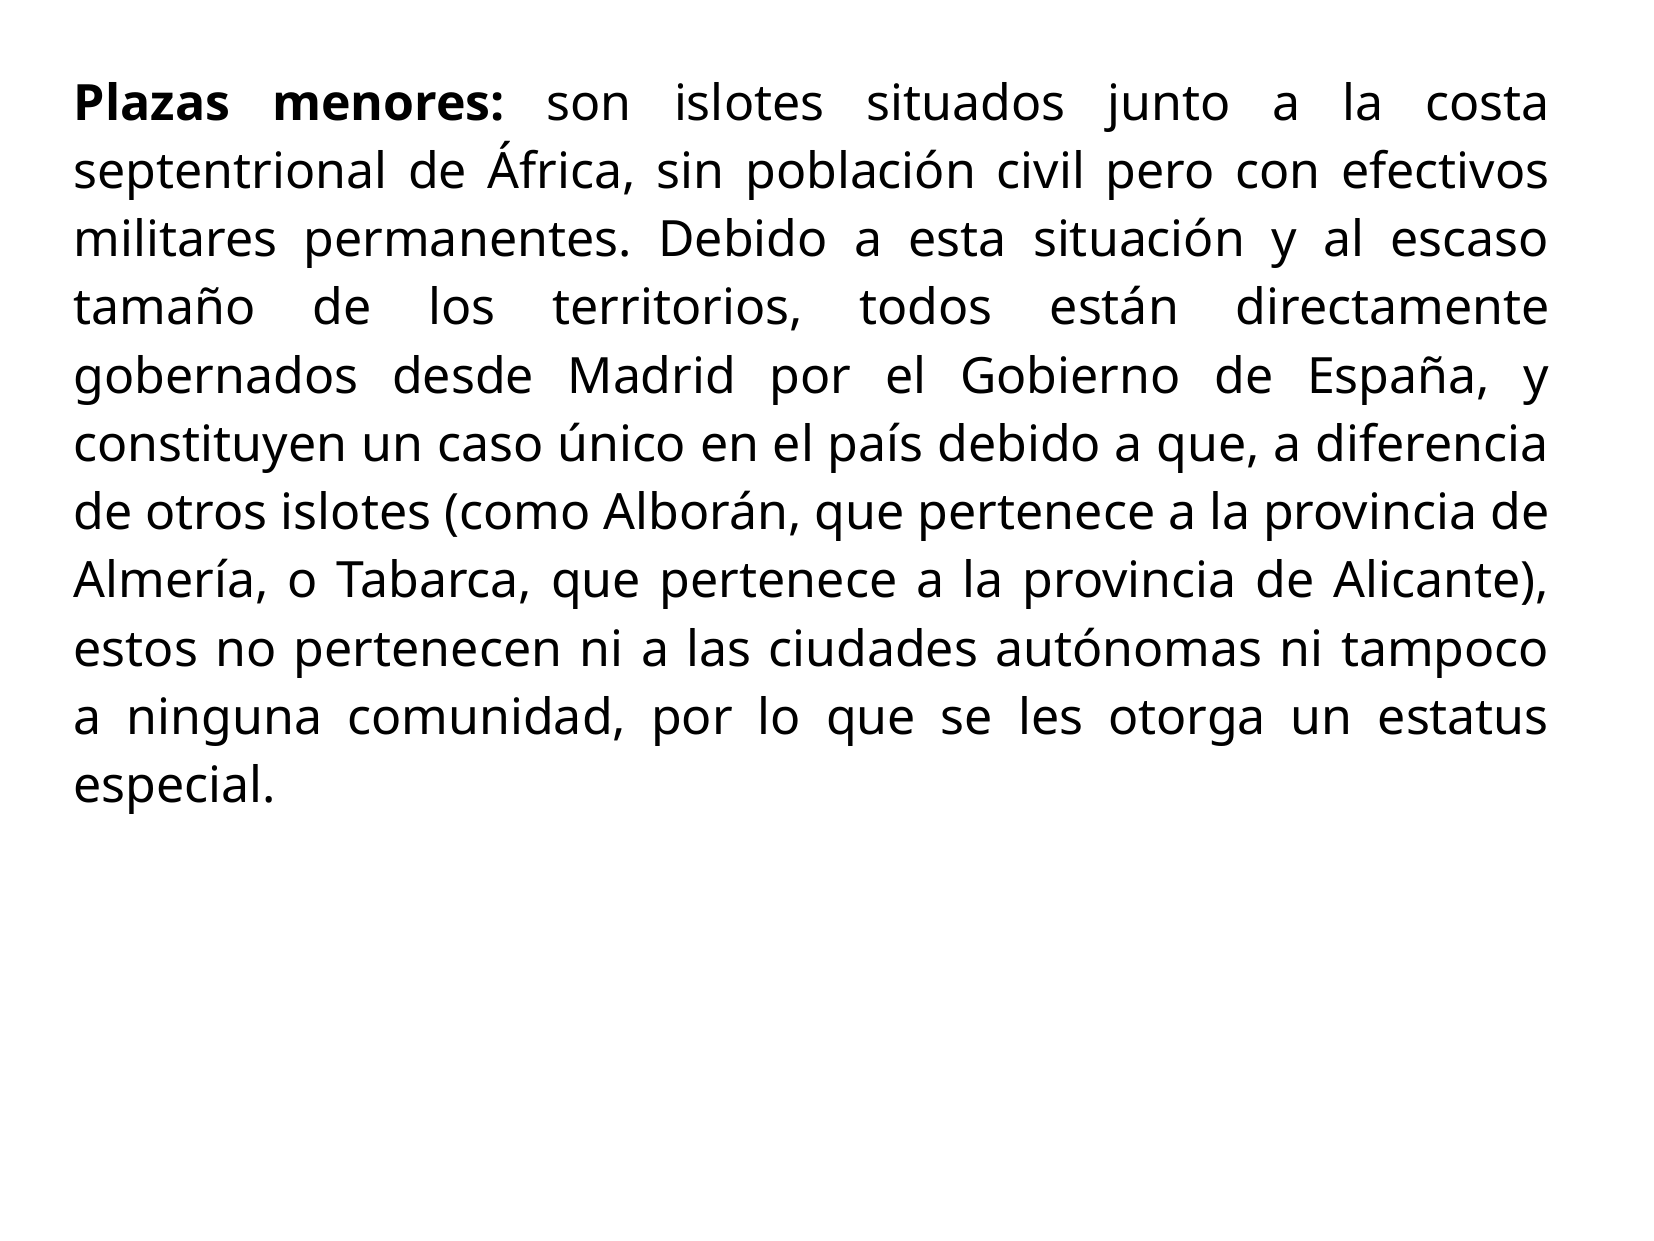

Plazas menores: son islotes situados junto a la costa septentrional de África, sin población civil pero con efectivos militares permanentes. Debido a esta situación y al escaso tamaño de los territorios, todos están directamente gobernados desde Madrid por el Gobierno de España, y constituyen un caso único en el país debido a que, a diferencia de otros islotes (como Alborán, que pertenece a la provincia de Almería, o Tabarca, que pertenece a la provincia de Alicante), estos no pertenecen ni a las ciudades autónomas ni tampoco a ninguna comunidad, por lo que se les otorga un estatus especial.